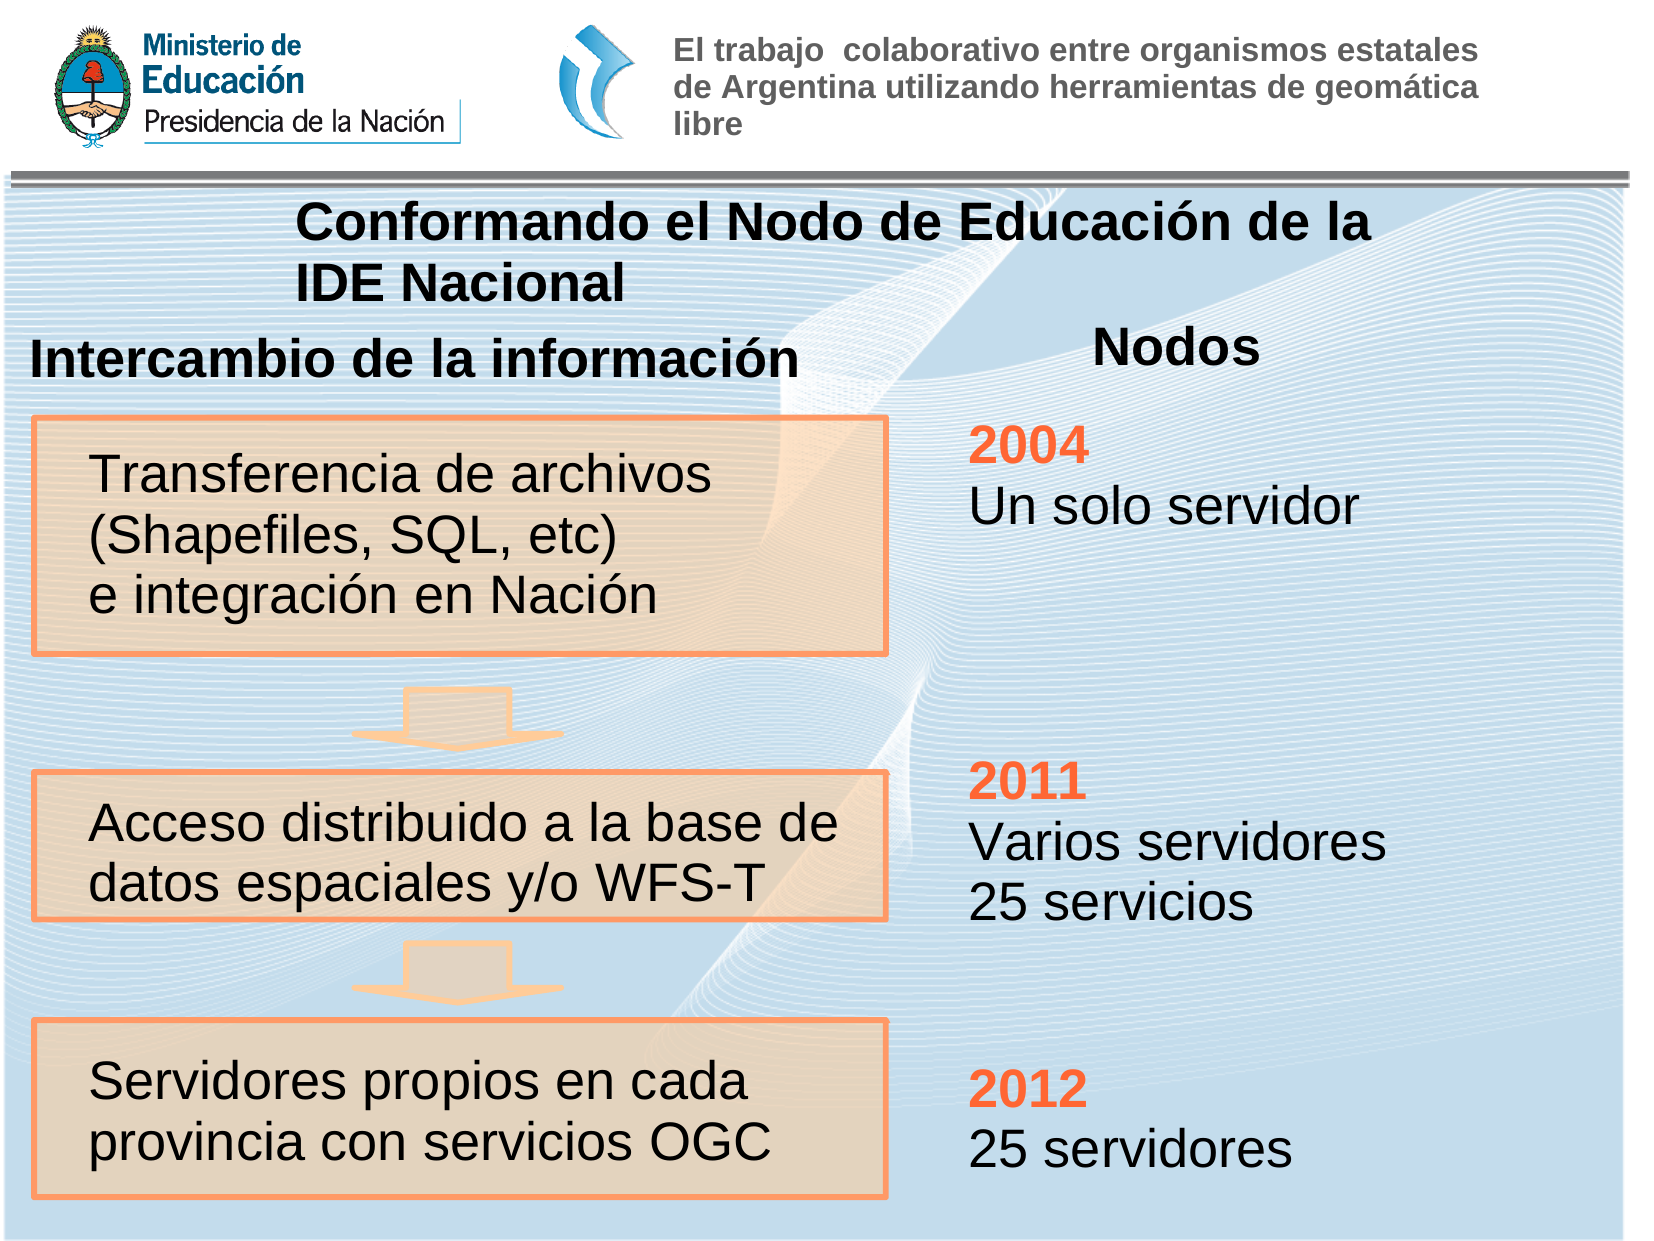

El trabajo colaborativo entre organismos estatales de Argentina utilizando herramientas de geomática libre
Conformando el Nodo de Educación de la IDE Nacional
Nodos
Intercambio de la información
2004
Un solo servidor
Transferencia de archivos
(Shapefiles, SQL, etc)
e integración en Nación
2011
Varios servidores
25 servicios
Acceso distribuido a la base de datos espaciales y/o WFS-T
Servidores propios en cada provincia con servicios OGC
2012
25 servidores